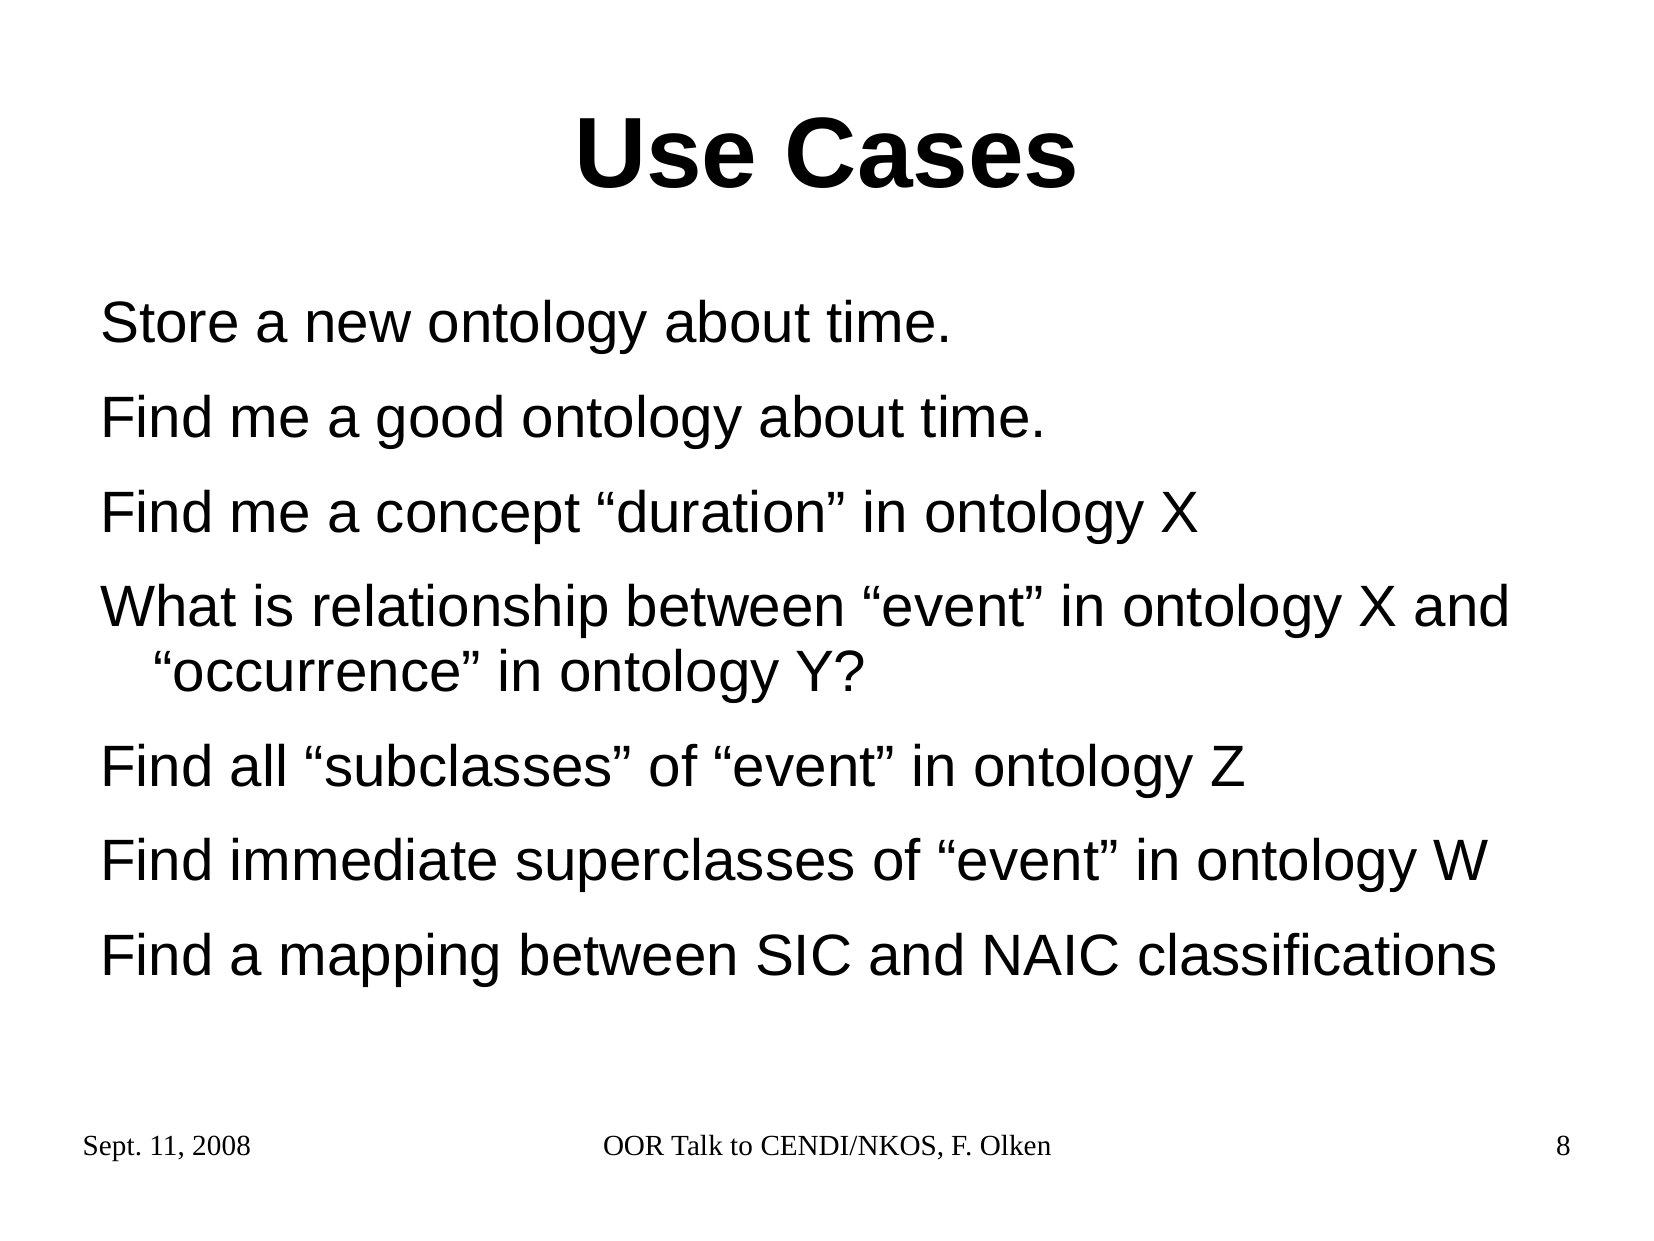

# Use Cases
Store a new ontology about time.
Find me a good ontology about time.
Find me a concept “duration” in ontology X
What is relationship between “event” in ontology X and “occurrence” in ontology Y?
Find all “subclasses” of “event” in ontology Z
Find immediate superclasses of “event” in ontology W
Find a mapping between SIC and NAIC classifications
Sept. 11, 2008
OOR Talk to CENDI/NKOS, F. Olken
8